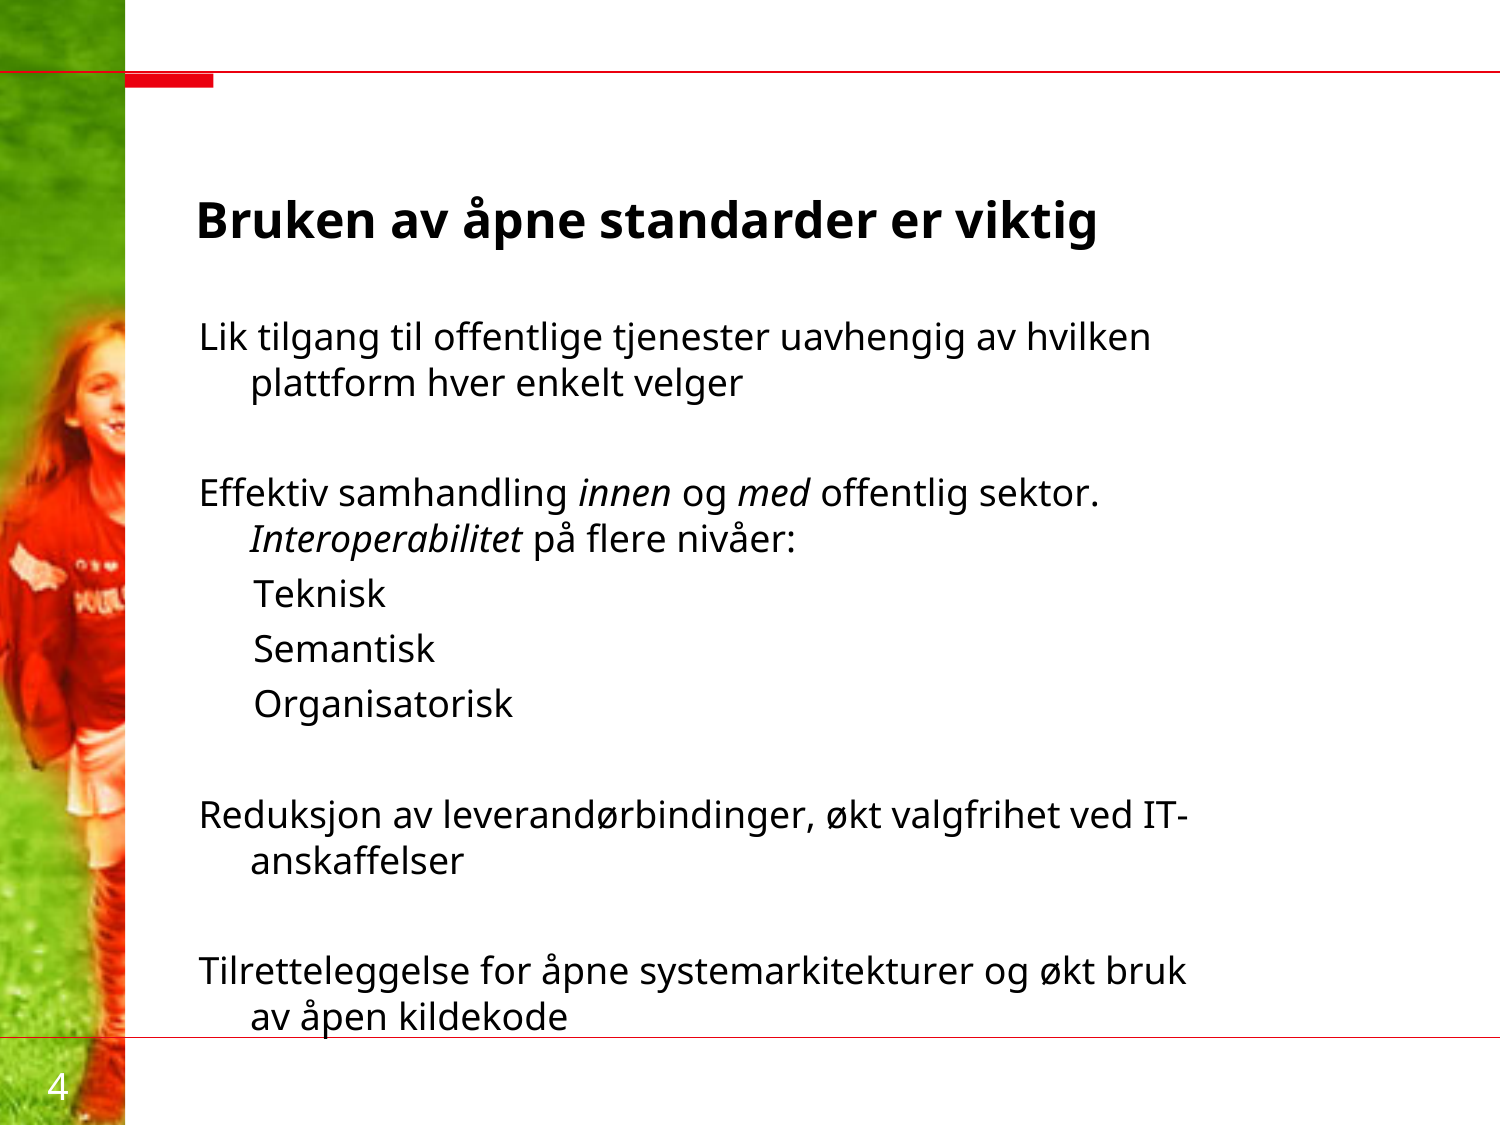

# Bruken av åpne standarder er viktig
Lik tilgang til offentlige tjenester uavhengig av hvilken plattform hver enkelt velger
Effektiv samhandling innen og med offentlig sektor. Interoperabilitet på flere nivåer:
Teknisk
Semantisk
Organisatorisk
Reduksjon av leverandørbindinger, økt valgfrihet ved IT-anskaffelser
Tilretteleggelse for åpne systemarkitekturer og økt bruk av åpen kildekode